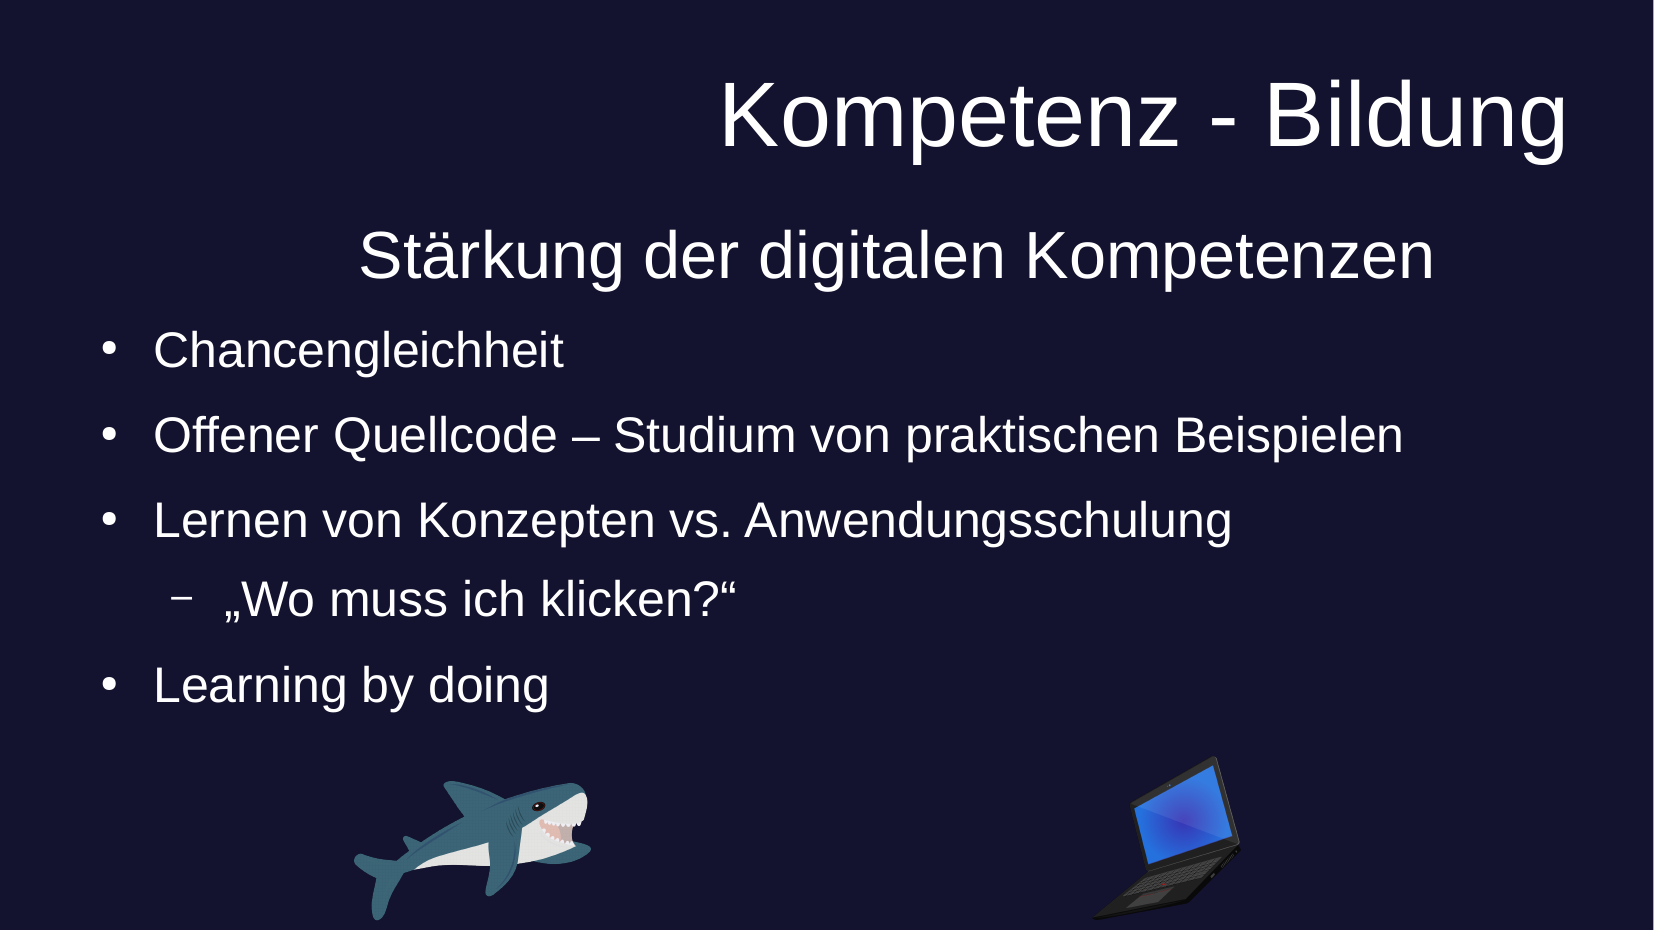

# Kompetenz - Bildung
Stärkung der digitalen Kompetenzen
Chancengleichheit
Offener Quellcode – Studium von praktischen Beispielen
Lernen von Konzepten vs. Anwendungsschulung
„Wo muss ich klicken?“
Learning by doing